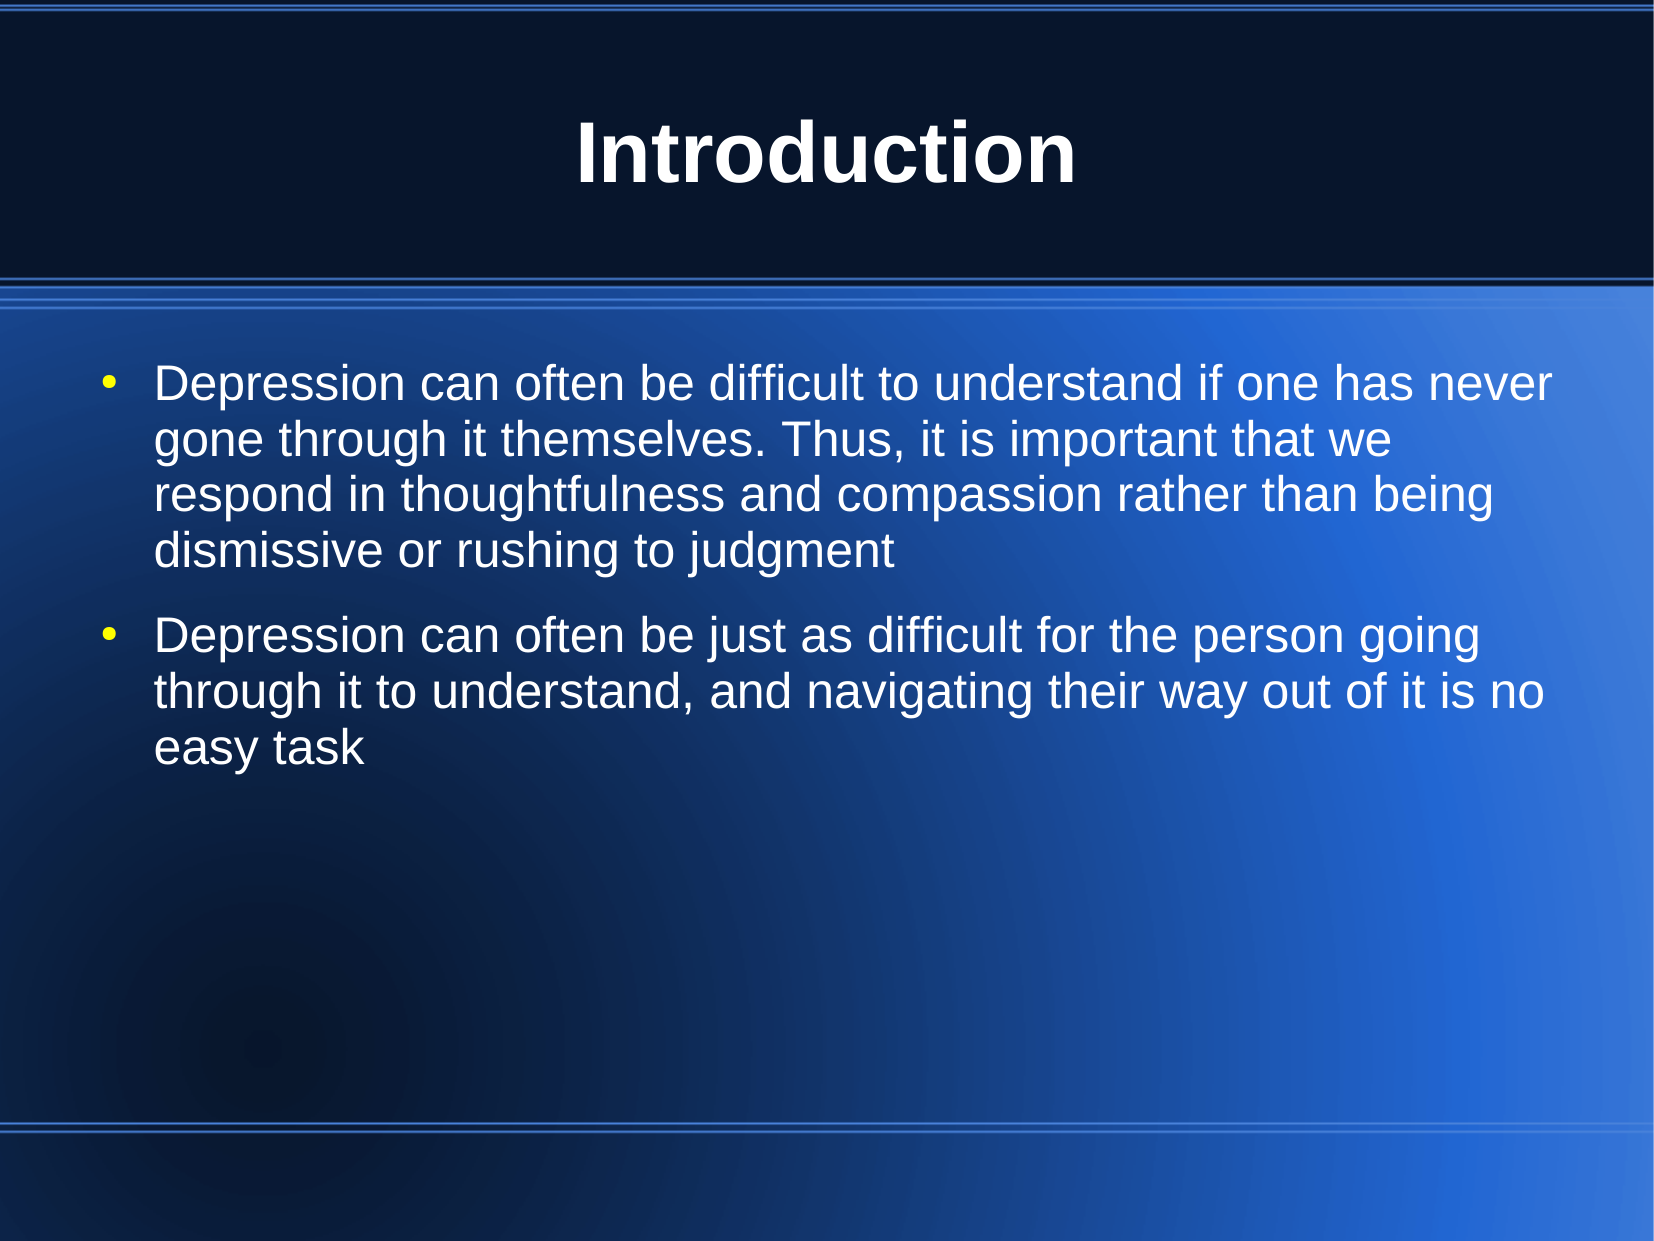

# Introduction
Depression can often be difficult to understand if one has never gone through it themselves. Thus, it is important that we respond in thoughtfulness and compassion rather than being dismissive or rushing to judgment
Depression can often be just as difficult for the person going through it to understand, and navigating their way out of it is no easy task